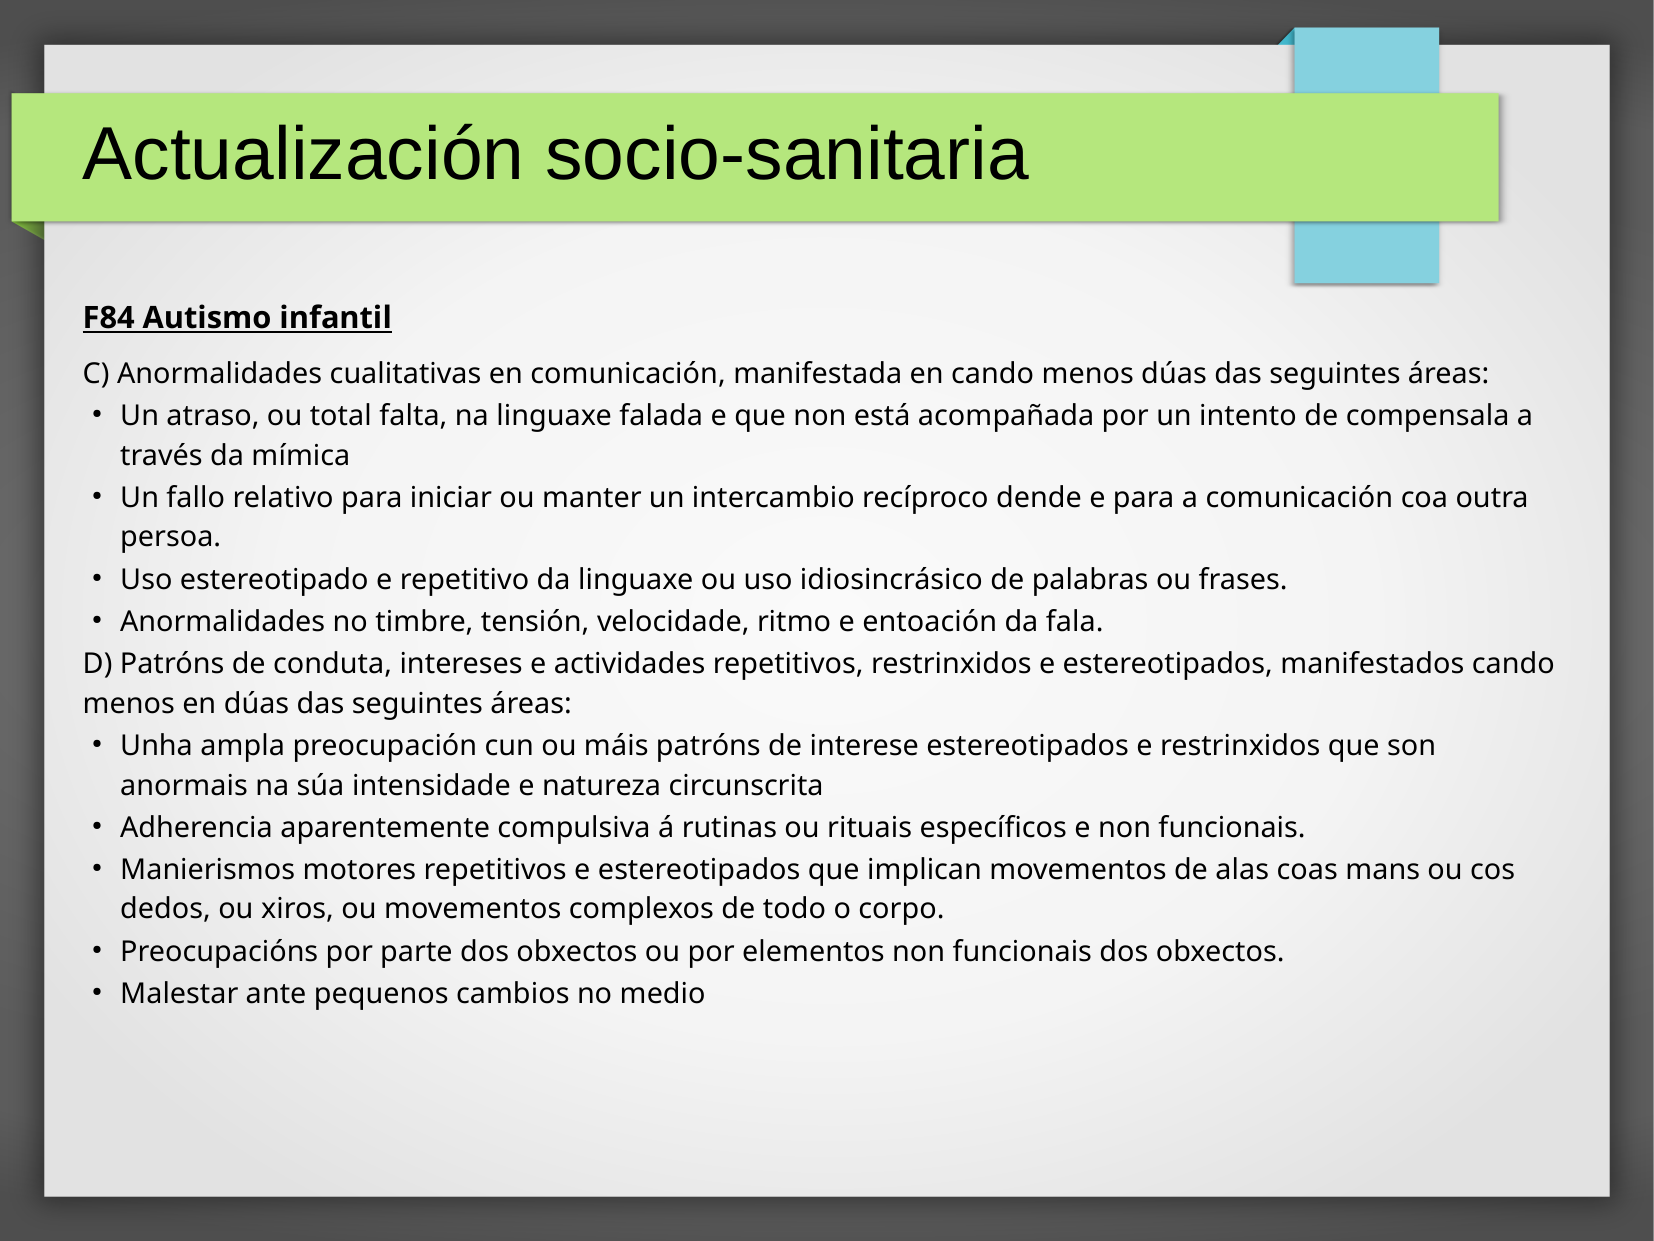

# Actualización socio-sanitaria
F84 Autismo infantil
C) Anormalidades cualitativas en comunicación, manifestada en cando menos dúas das seguintes áreas:
Un atraso, ou total falta, na linguaxe falada e que non está acompañada por un intento de compensala a través da mímica
Un fallo relativo para iniciar ou manter un intercambio recíproco dende e para a comunicación coa outra persoa.
Uso estereotipado e repetitivo da linguaxe ou uso idiosincrásico de palabras ou frases.
Anormalidades no timbre, tensión, velocidade, ritmo e entoación da fala.
D) Patróns de conduta, intereses e actividades repetitivos, restrinxidos e estereotipados, manifestados cando menos en dúas das seguintes áreas:
Unha ampla preocupación cun ou máis patróns de interese estereotipados e restrinxidos que son anormais na súa intensidade e natureza circunscrita
Adherencia aparentemente compulsiva á rutinas ou rituais específicos e non funcionais.
Manierismos motores repetitivos e estereotipados que implican movementos de alas coas mans ou cos dedos, ou xiros, ou movementos complexos de todo o corpo.
Preocupacións por parte dos obxectos ou por elementos non funcionais dos obxectos.
Malestar ante pequenos cambios no medio